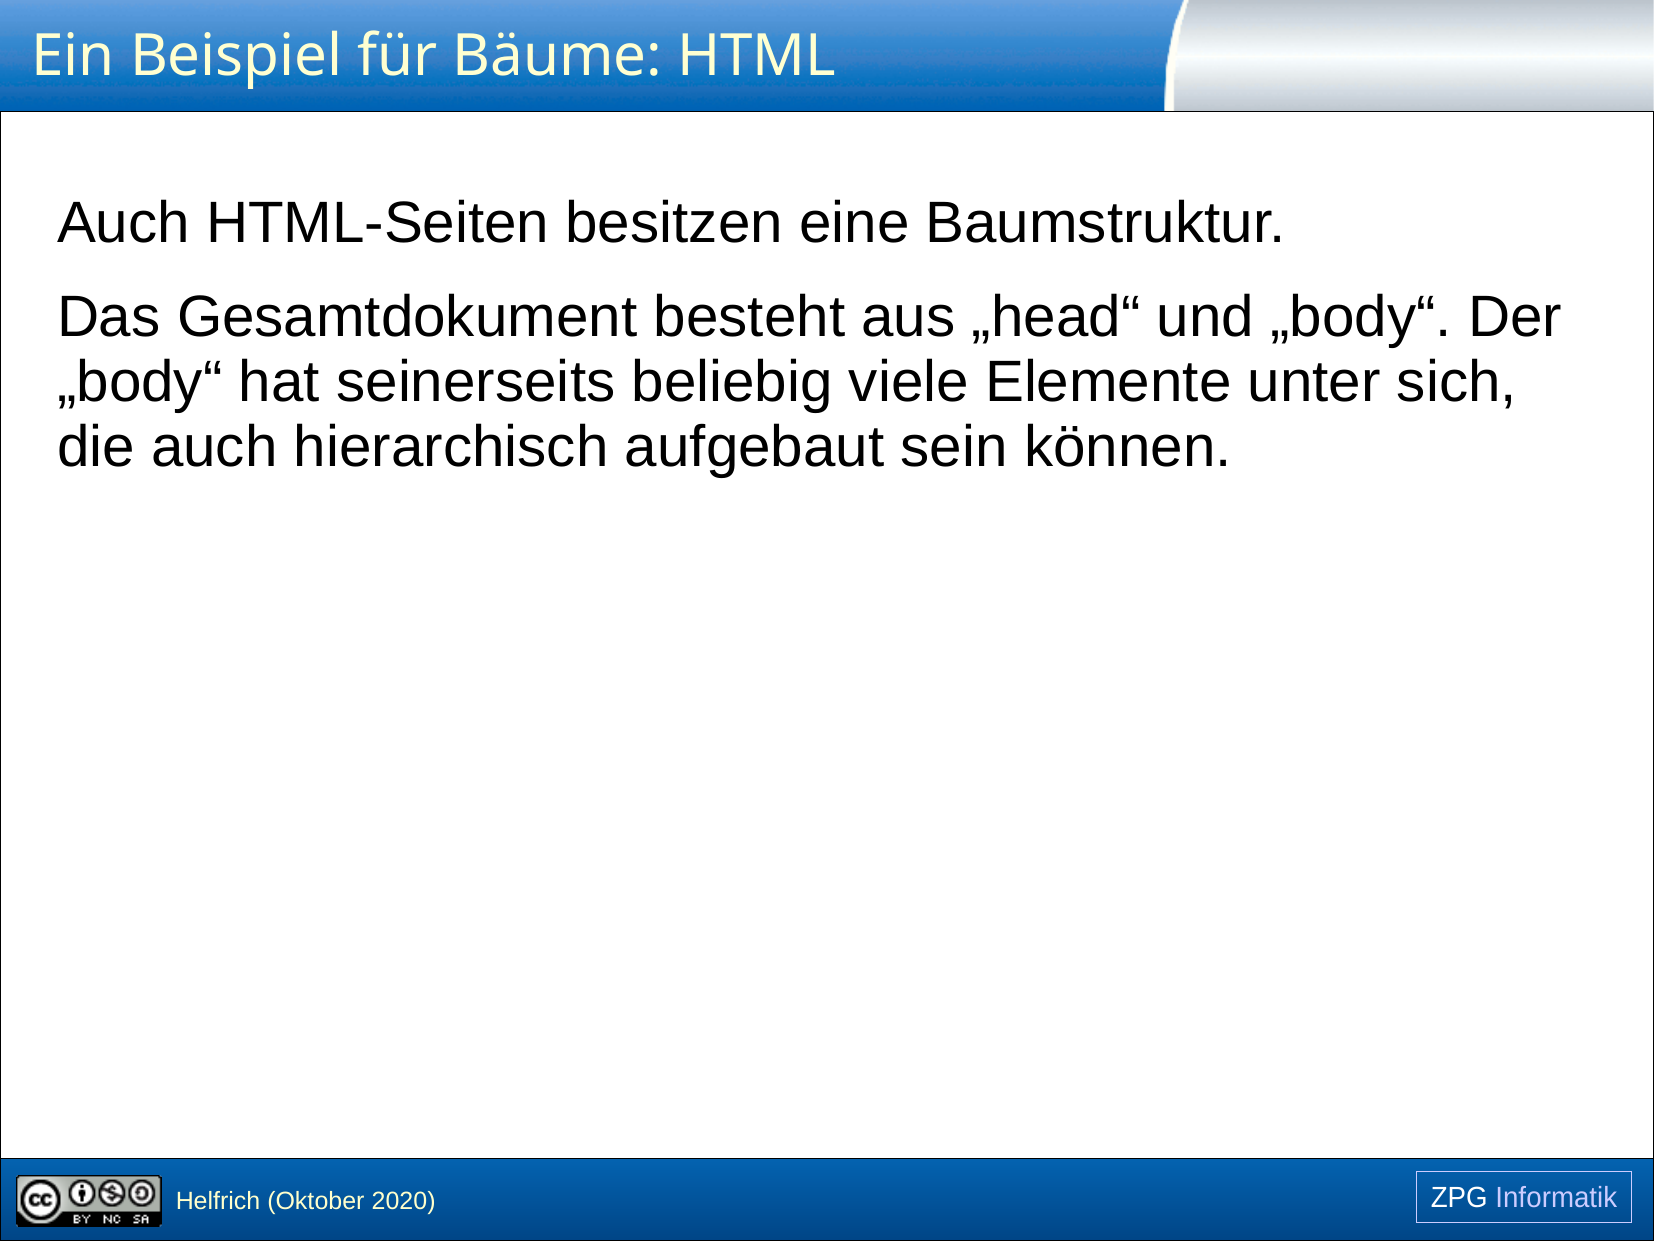

# Ein Beispiel für Bäume: HTML
Auch HTML-Seiten besitzen eine Baumstruktur.
Das Gesamtdokument besteht aus „head“ und „body“. Der „body“ hat seinerseits beliebig viele Elemente unter sich, die auch hierarchisch aufgebaut sein können.